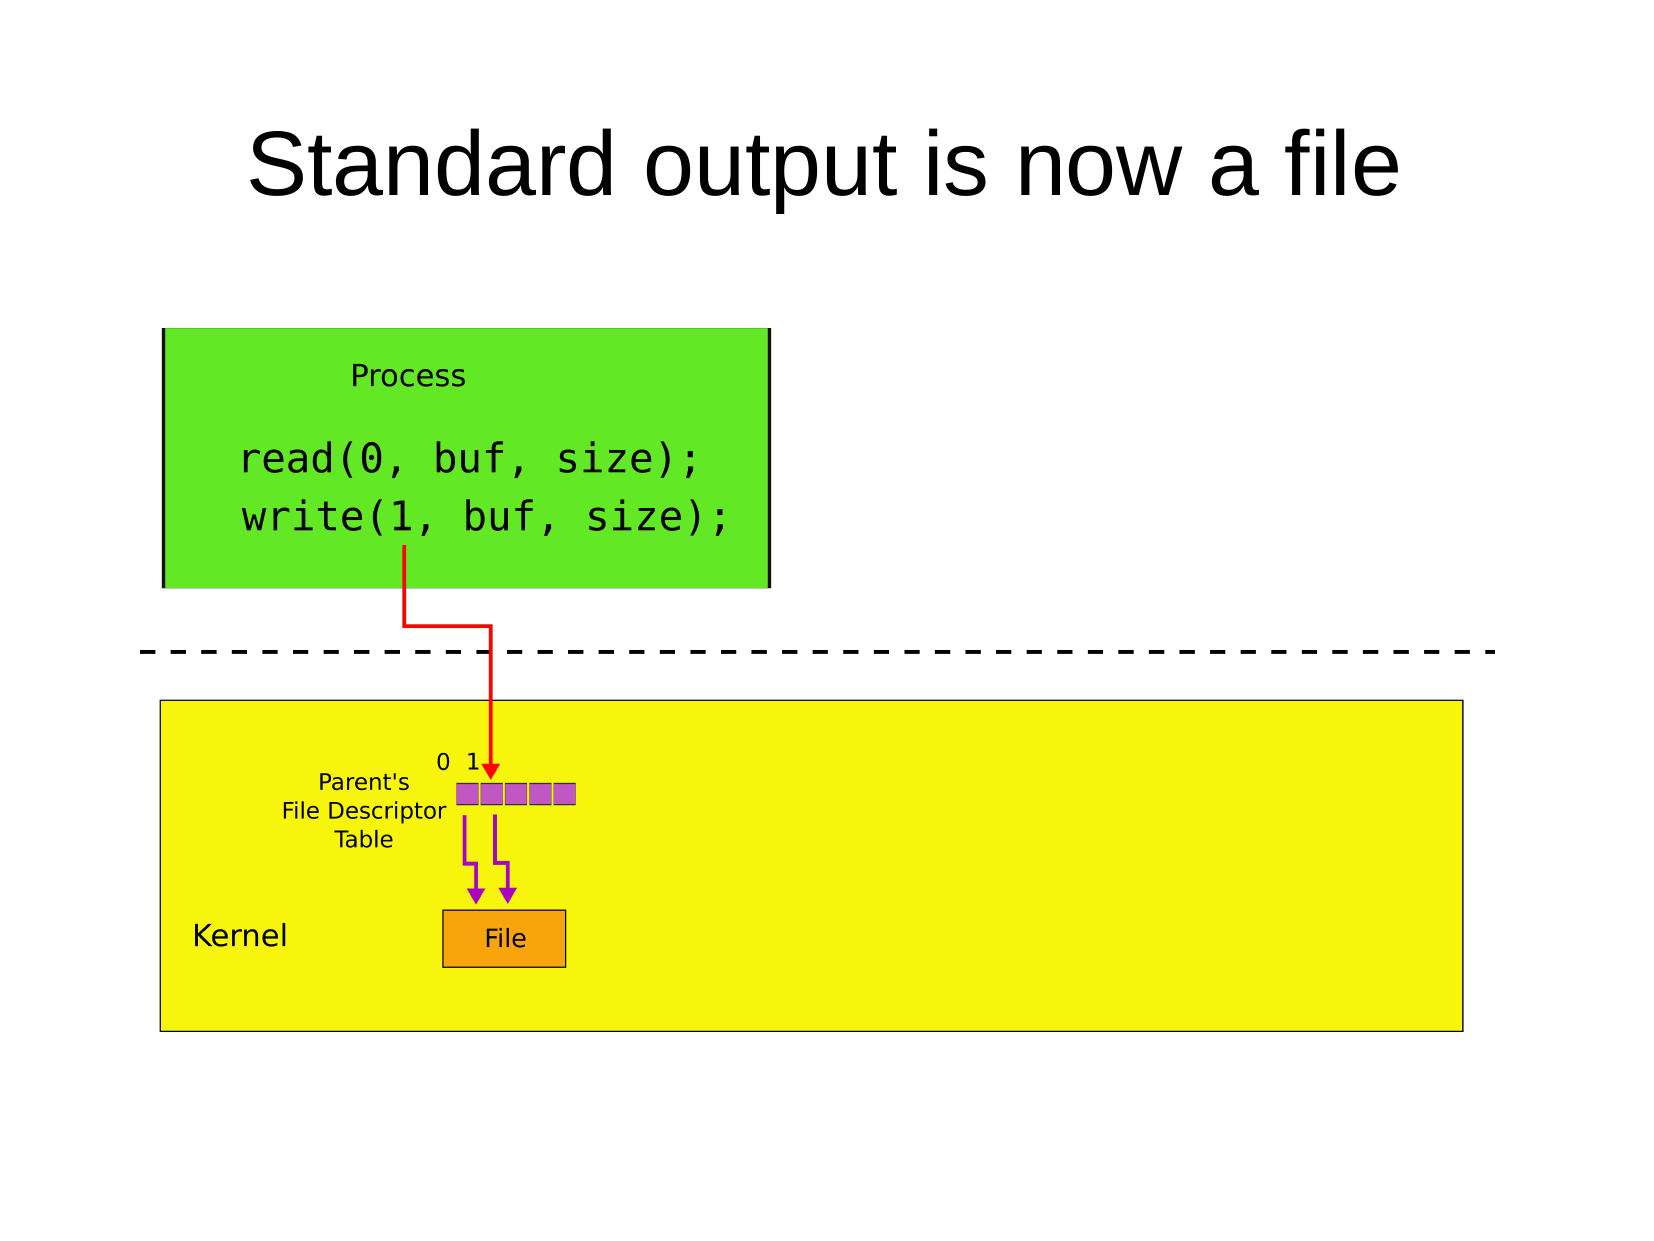

# Standard output is now a file